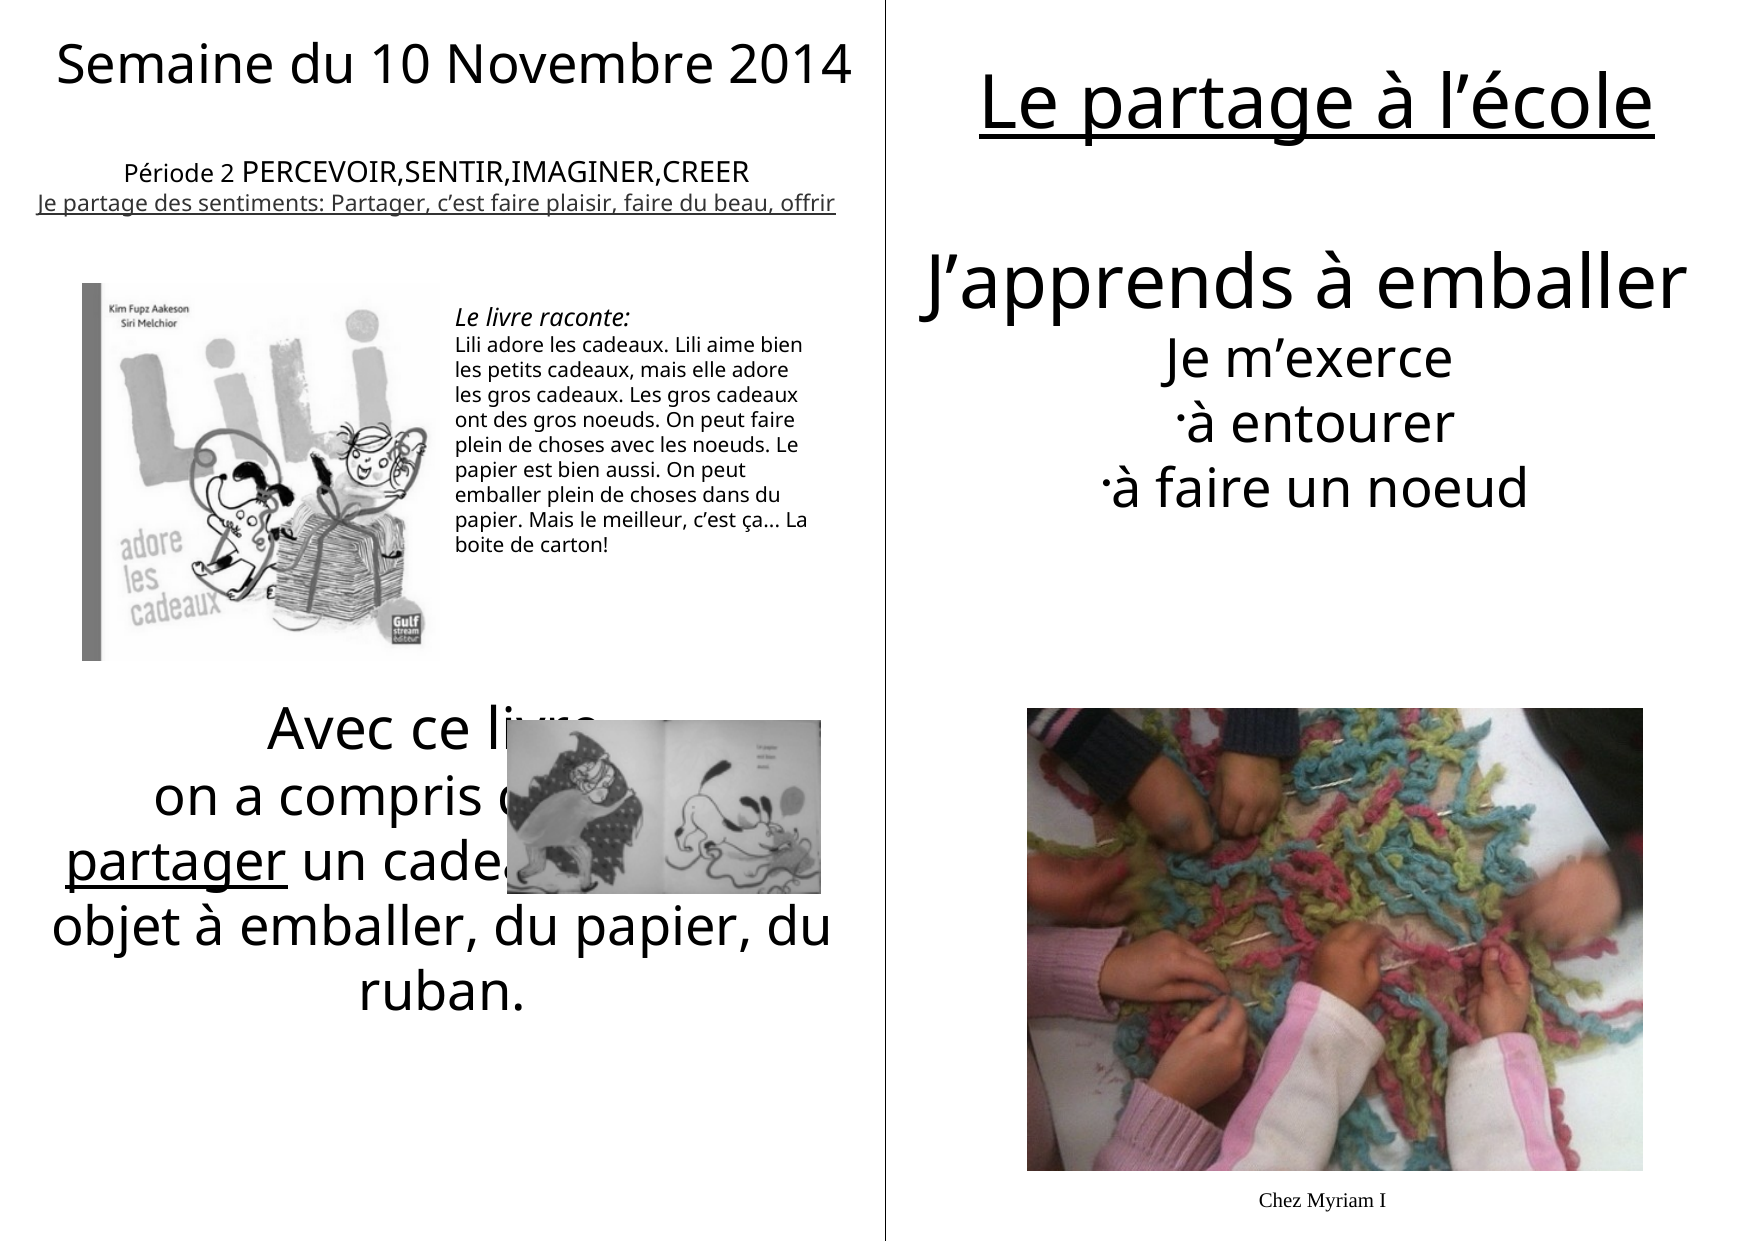

Semaine du 10 Novembre 2014
Le partage à l’école
J’apprends à emballer
Je m’exerce
à entourer
à faire un noeud
Période 2 PERCEVOIR,SENTIR,IMAGINER,CREER
Je partage des sentiments: Partager, c’est faire plaisir, faire du beau, offrir
Le livre raconte:
Lili adore les cadeaux. Lili aime bien les petits cadeaux, mais elle adore les gros cadeaux. Les gros cadeaux ont des gros noeuds. On peut faire plein de choses avec les noeuds. Le papier est bien aussi. On peut emballer plein de choses dans du papier. Mais le meilleur, c’est ça... La boite de carton!
Avec ce livre,
on a compris que pour
partager un cadeau, il faut un objet à emballer, du papier, du ruban.
Chez Myriam I